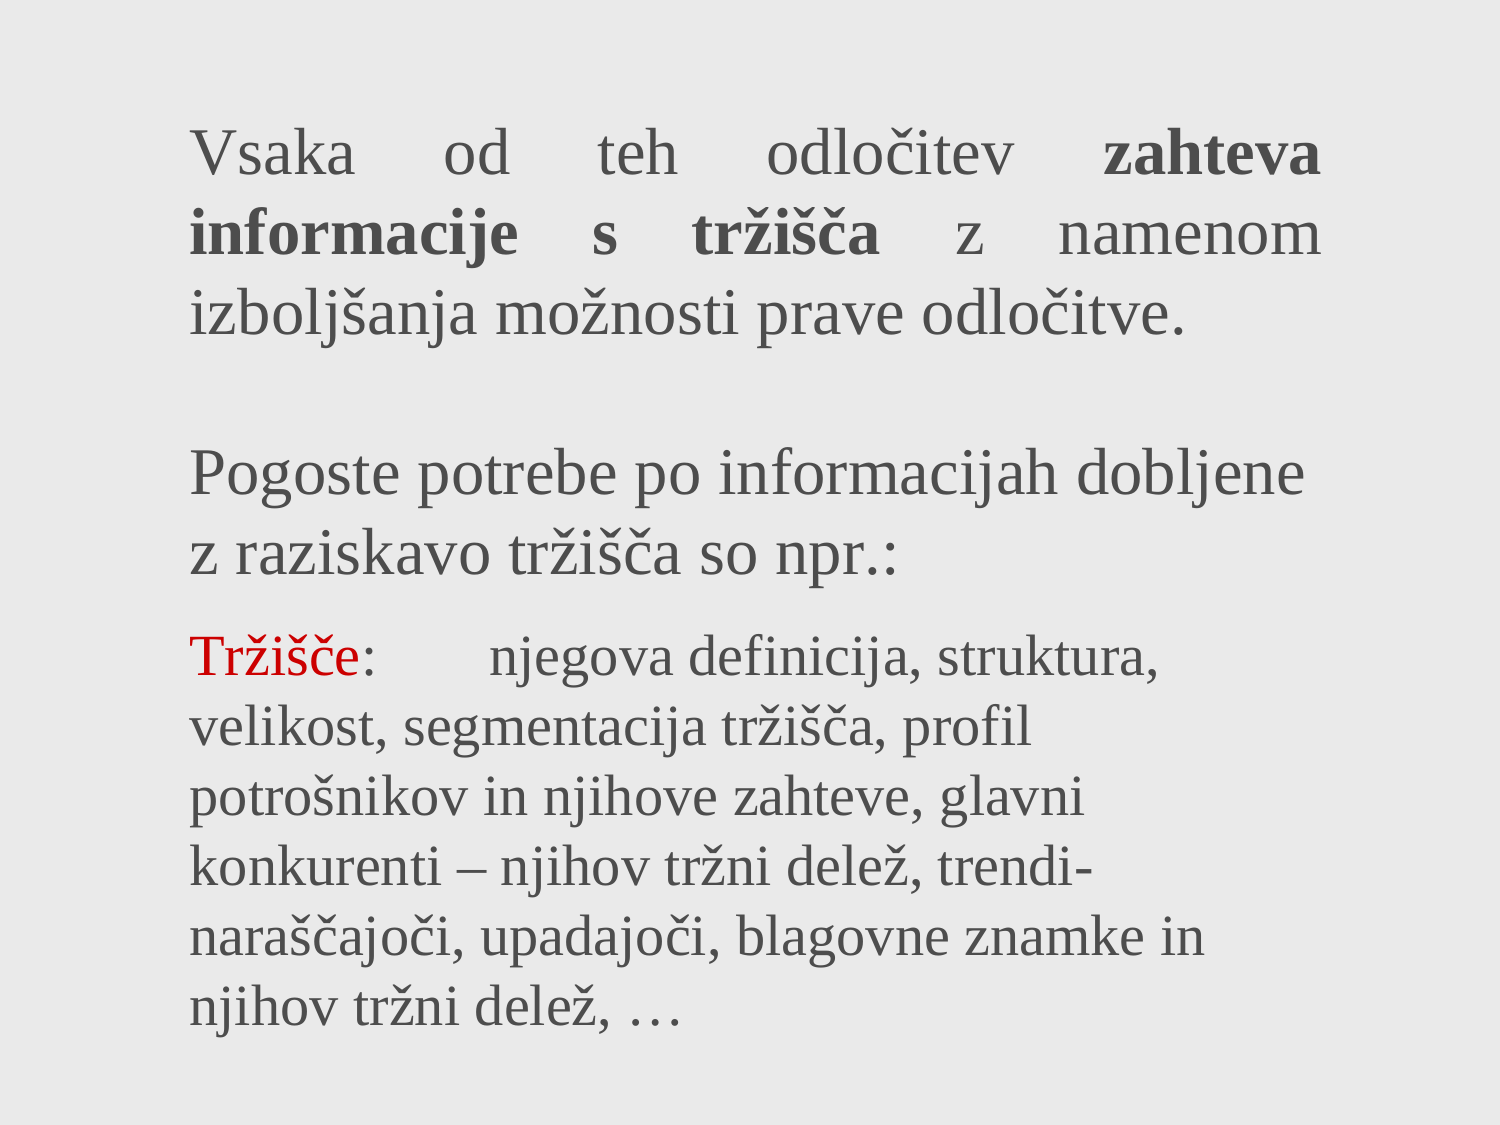

Vsaka od teh odločitev zahteva informacije s tržišča z namenom izboljšanja možnosti prave odločitve.
Pogoste potrebe po informacijah dobljene z raziskavo tržišča so npr.:
Tržišče:	njegova definicija, struktura, velikost, segmentacija tržišča, profil potrošnikov in njihove zahteve, glavni konkurenti – njihov tržni delež, trendi-naraščajoči, upadajoči, blagovne znamke in njihov tržni delež, …